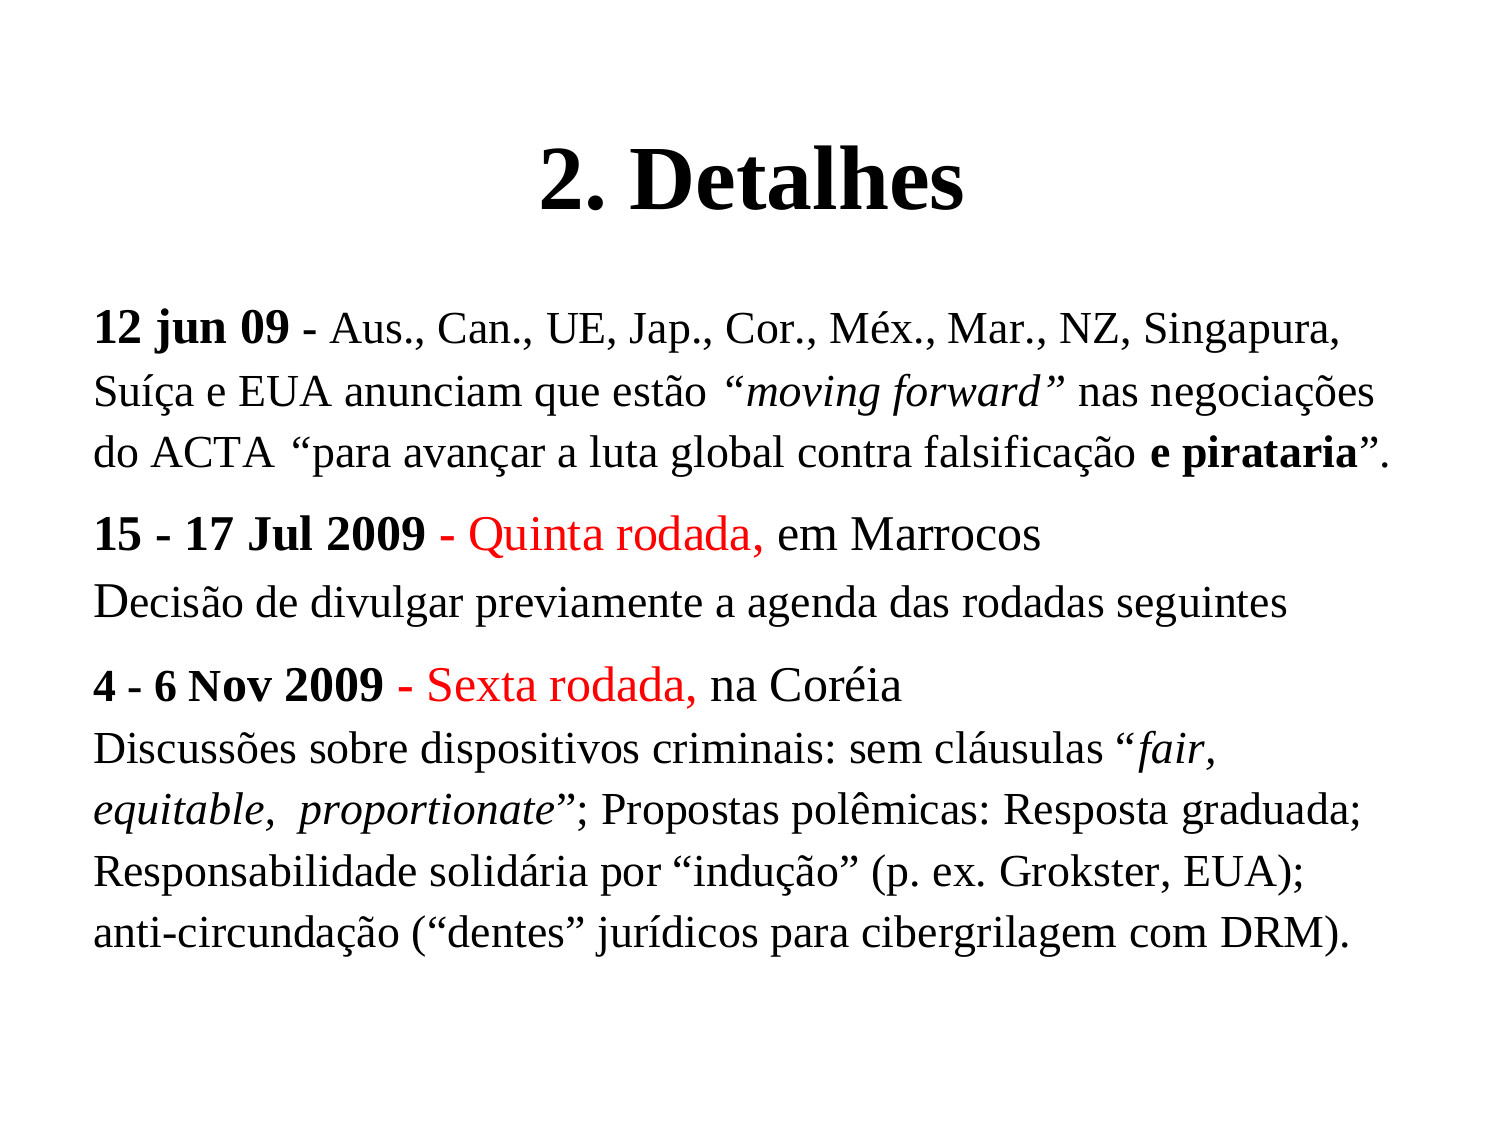

# 2. Detalhes
12 jun 09 - Aus., Can., UE, Jap., Cor., Méx., Mar., NZ, Singapura, Suíça e EUA anunciam que estão “moving forward” nas negociações do ACTA “para avançar a luta global contra falsificação e pirataria”.
15 - 17 Jul 2009 - Quinta rodada, em Marrocos
Decisão de divulgar previamente a agenda das rodadas seguintes
4 - 6 Nov 2009 - Sexta rodada, na Coréia
Discussões sobre dispositivos criminais: sem cláusulas “fair, equitable, proportionate”; Propostas polêmicas: Resposta graduada; Responsabilidade solidária por “indução” (p. ex. Grokster, EUA);
anti-circundação (“dentes” jurídicos para cibergrilagem com DRM).